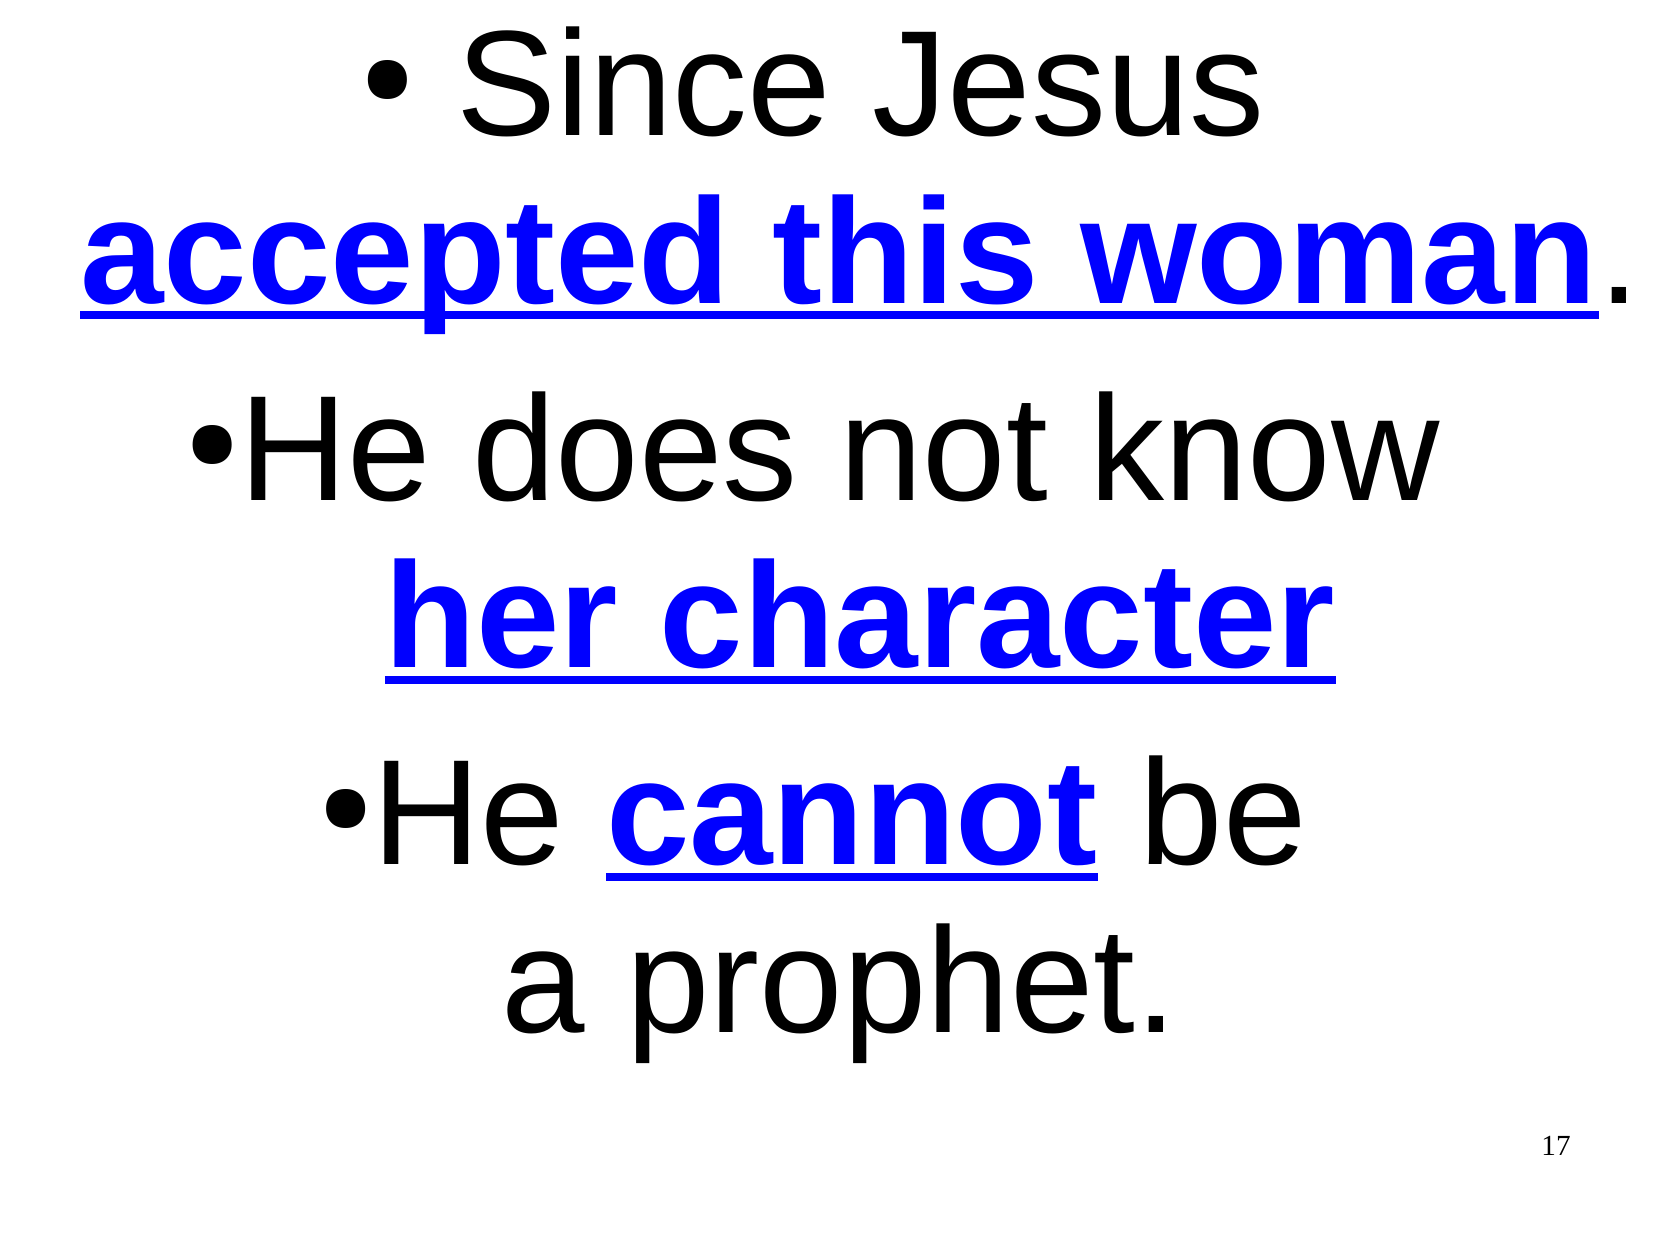

# Since Jesus accepted this woman.
He does not know
her character
He cannot be
a prophet.
17